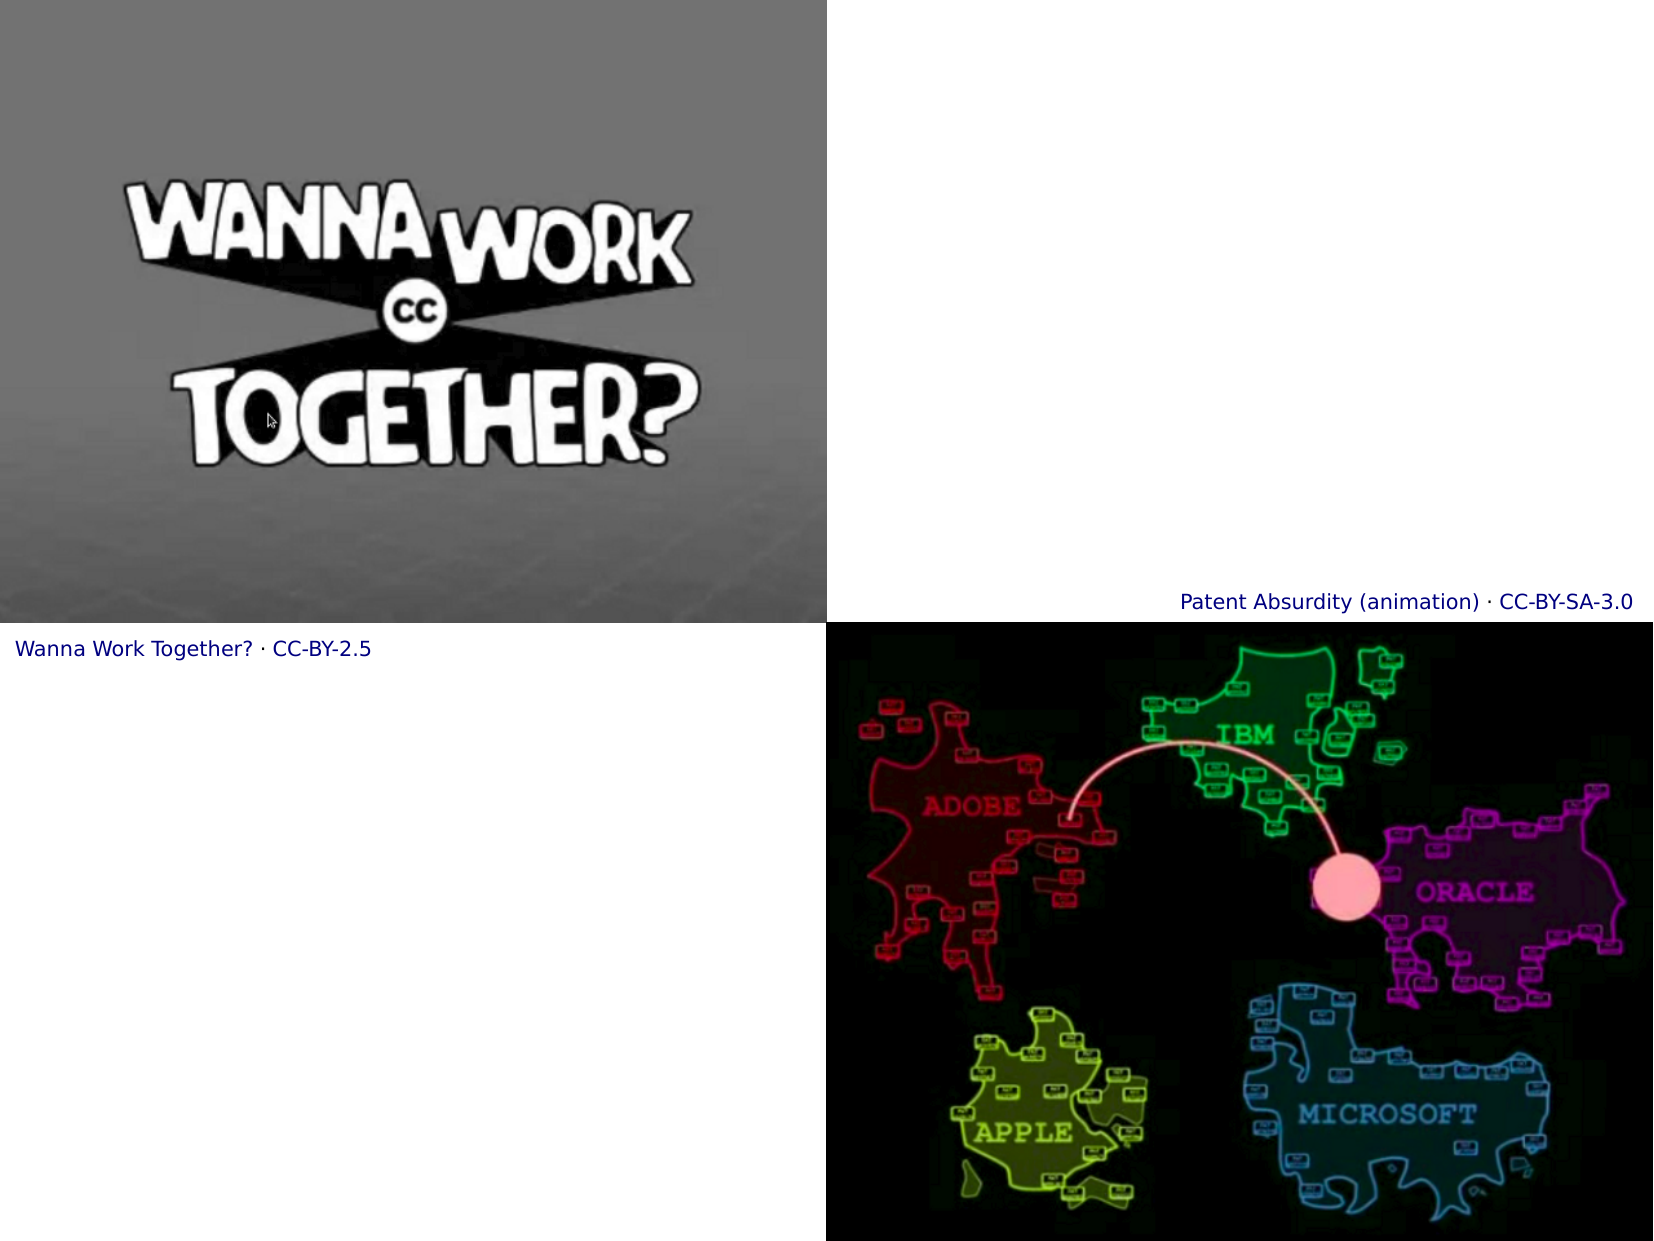

Patent Absurdity (animation) · CC-BY-SA-3.0
Wanna Work Together? · CC-BY-2.5